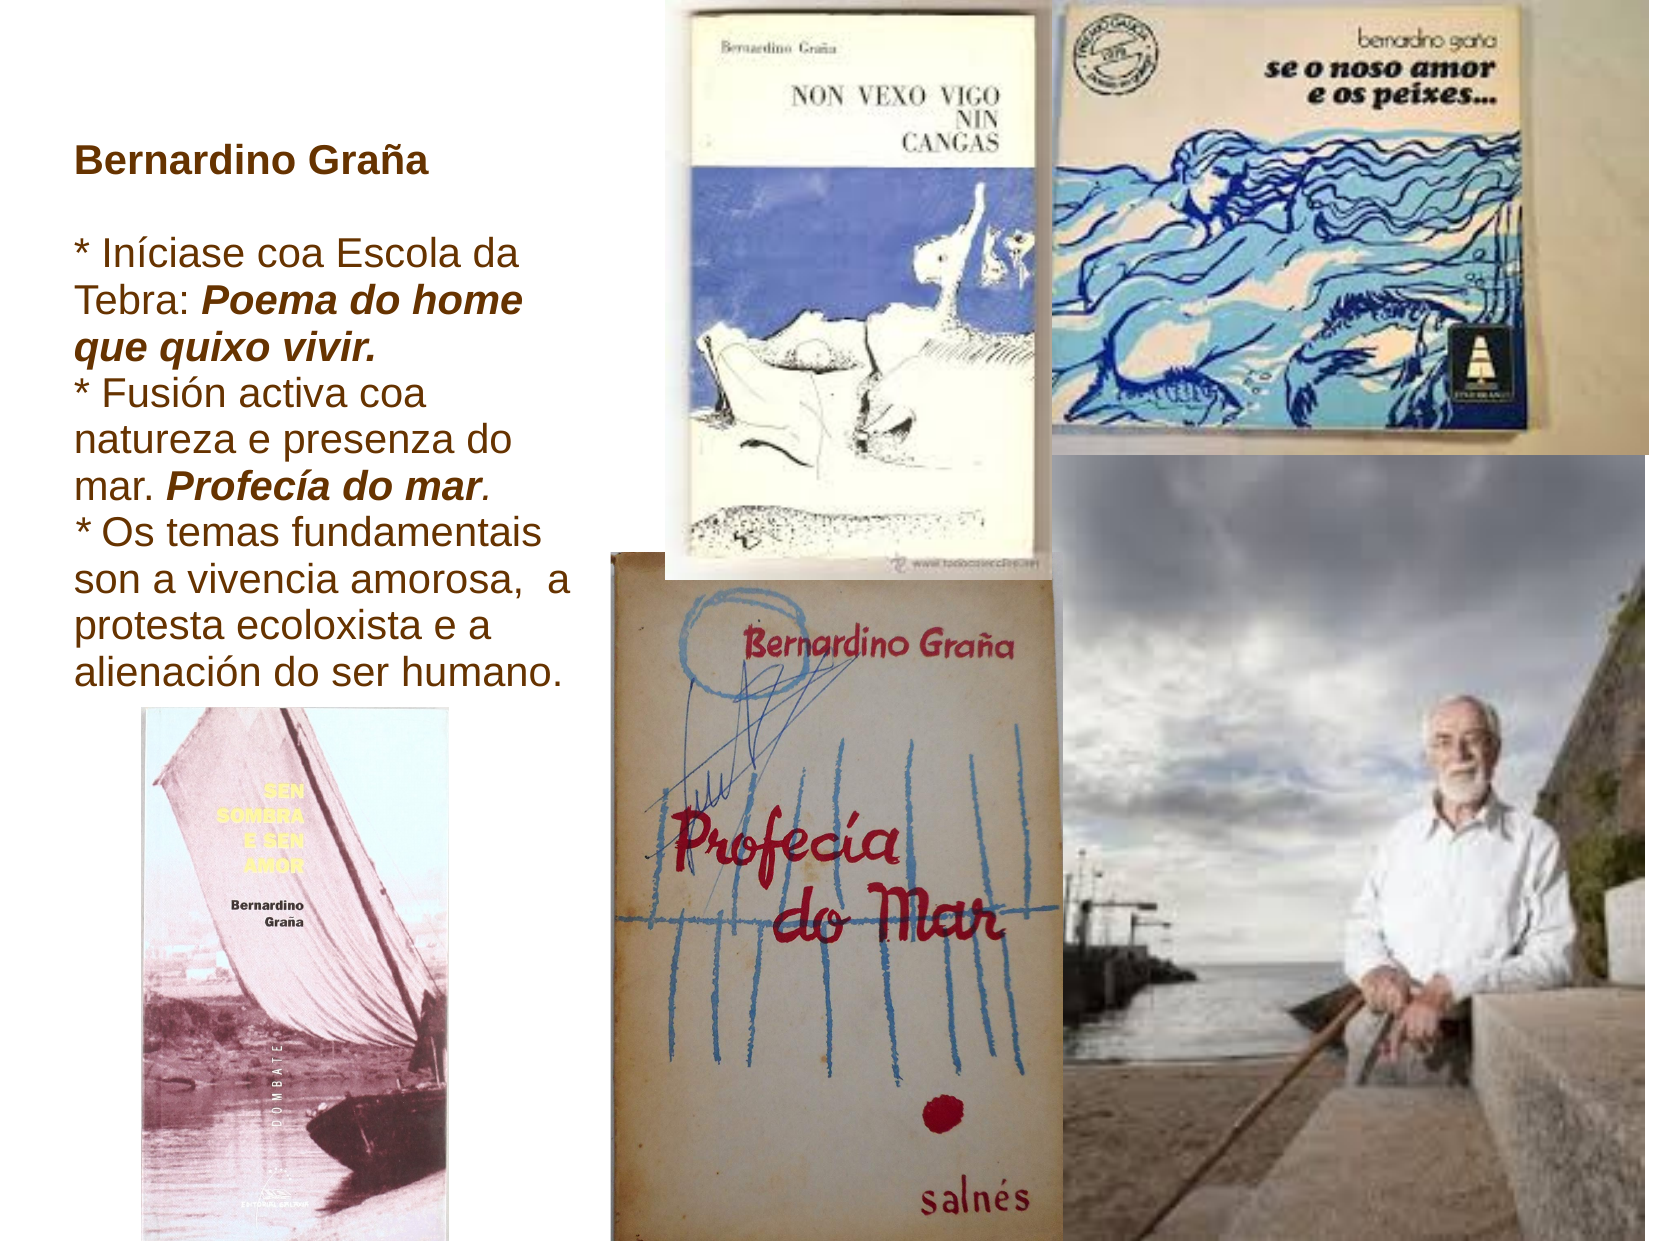

Bernardino Graña
* Iníciase coa Escola da Tebra: Poema do home que quixo vivir.
* Fusión activa coa natureza e presenza do mar. Profecía do mar.
* Os temas fundamentais son a vivencia amorosa, a protesta ecoloxista e a alienación do ser humano.